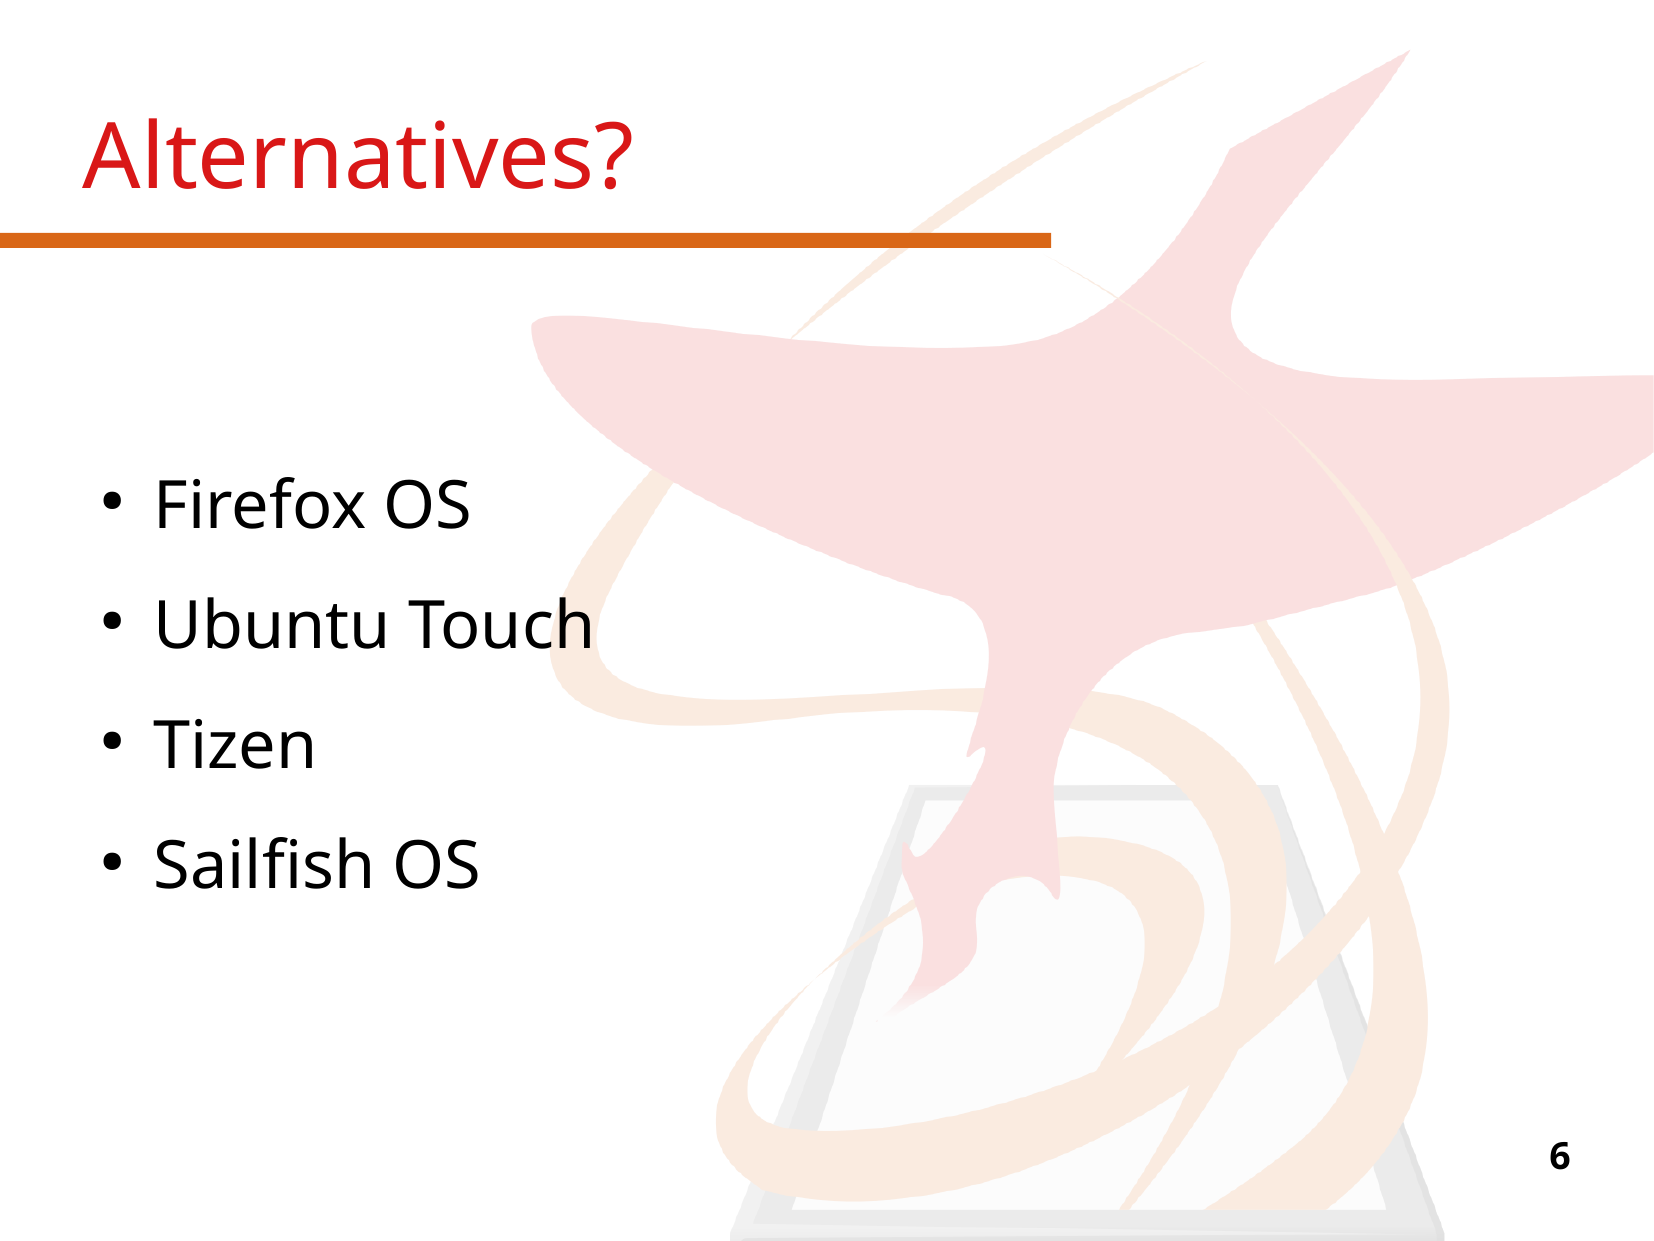

# Alternatives?
Firefox OS
Ubuntu Touch
Tizen
Sailfish OS
6